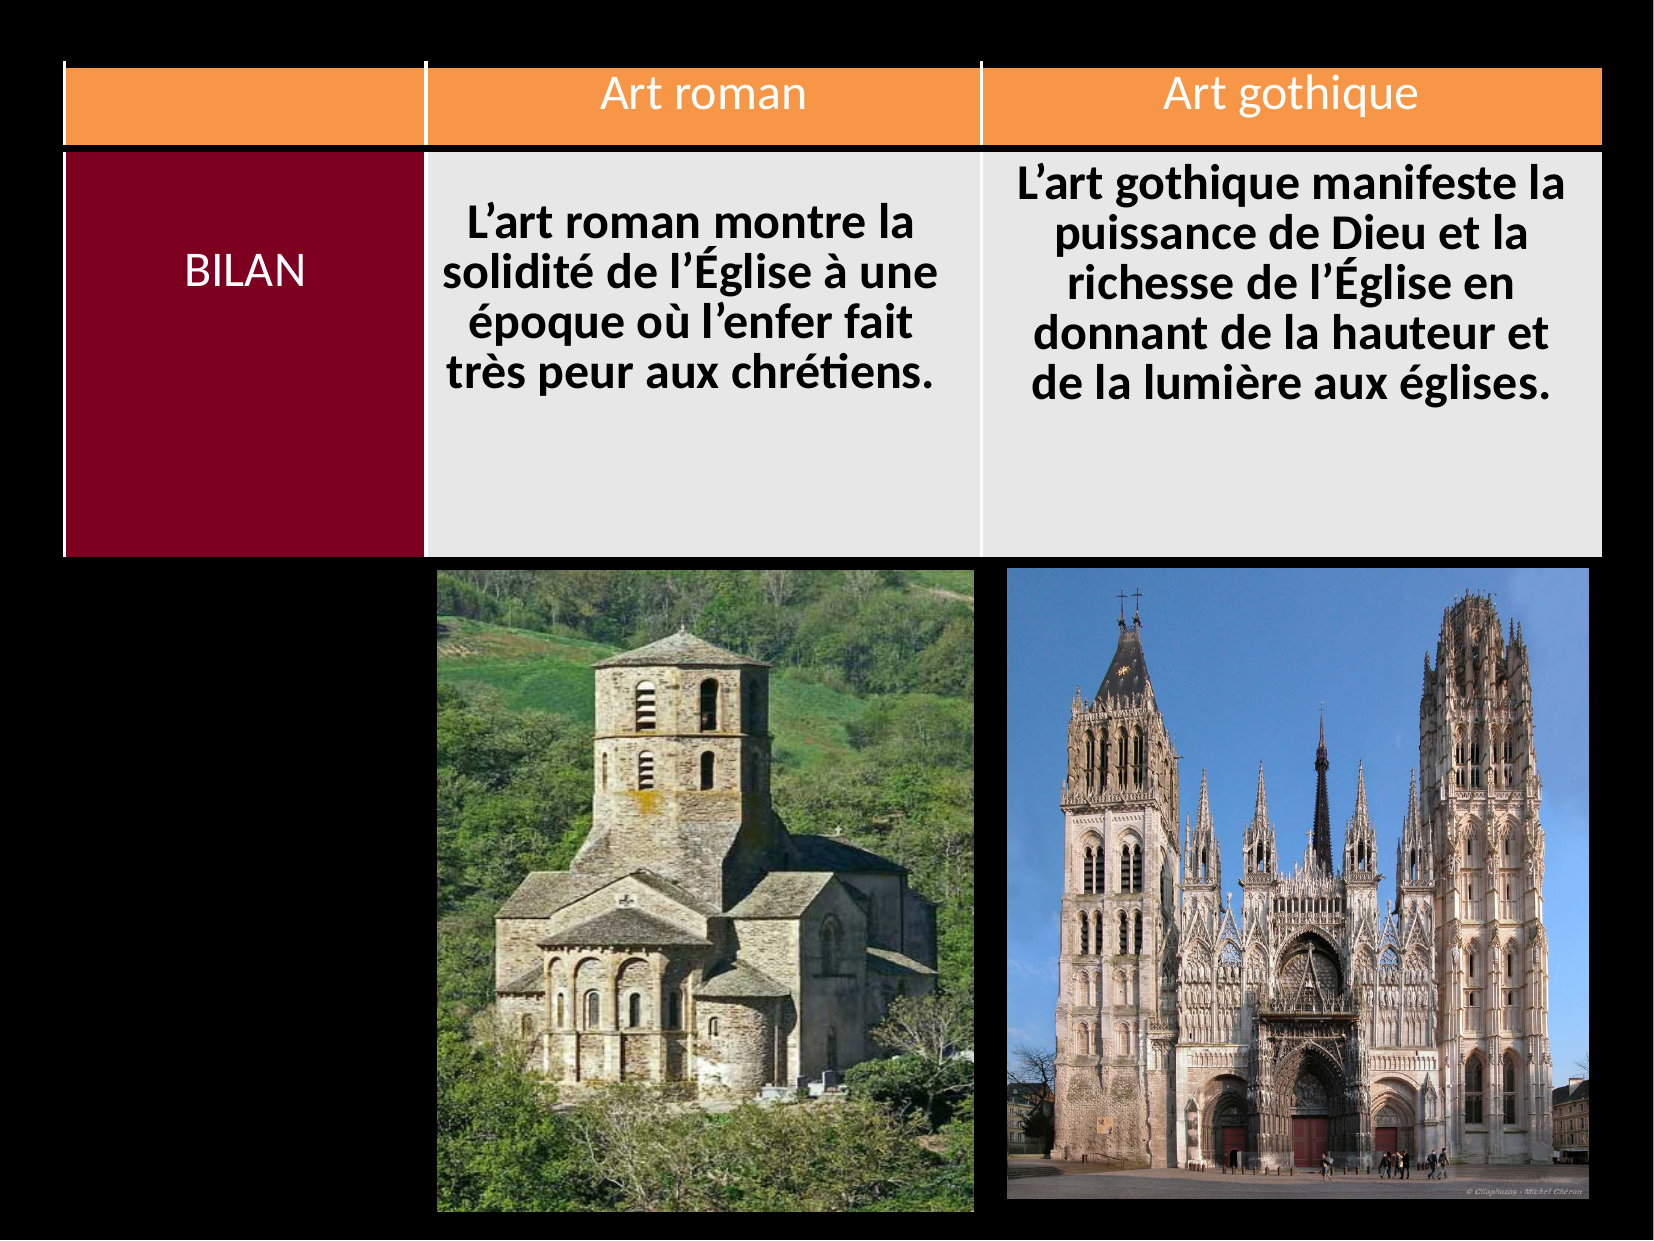

| | Art roman | Art gothique |
| --- | --- | --- |
| BILAN | | |
L’art gothique manifeste la puissance de Dieu et la richesse de l’Église en donnant de la hauteur et de la lumière aux églises.
L’art roman montre la solidité de l’Église à une époque où l’enfer fait très peur aux chrétiens.